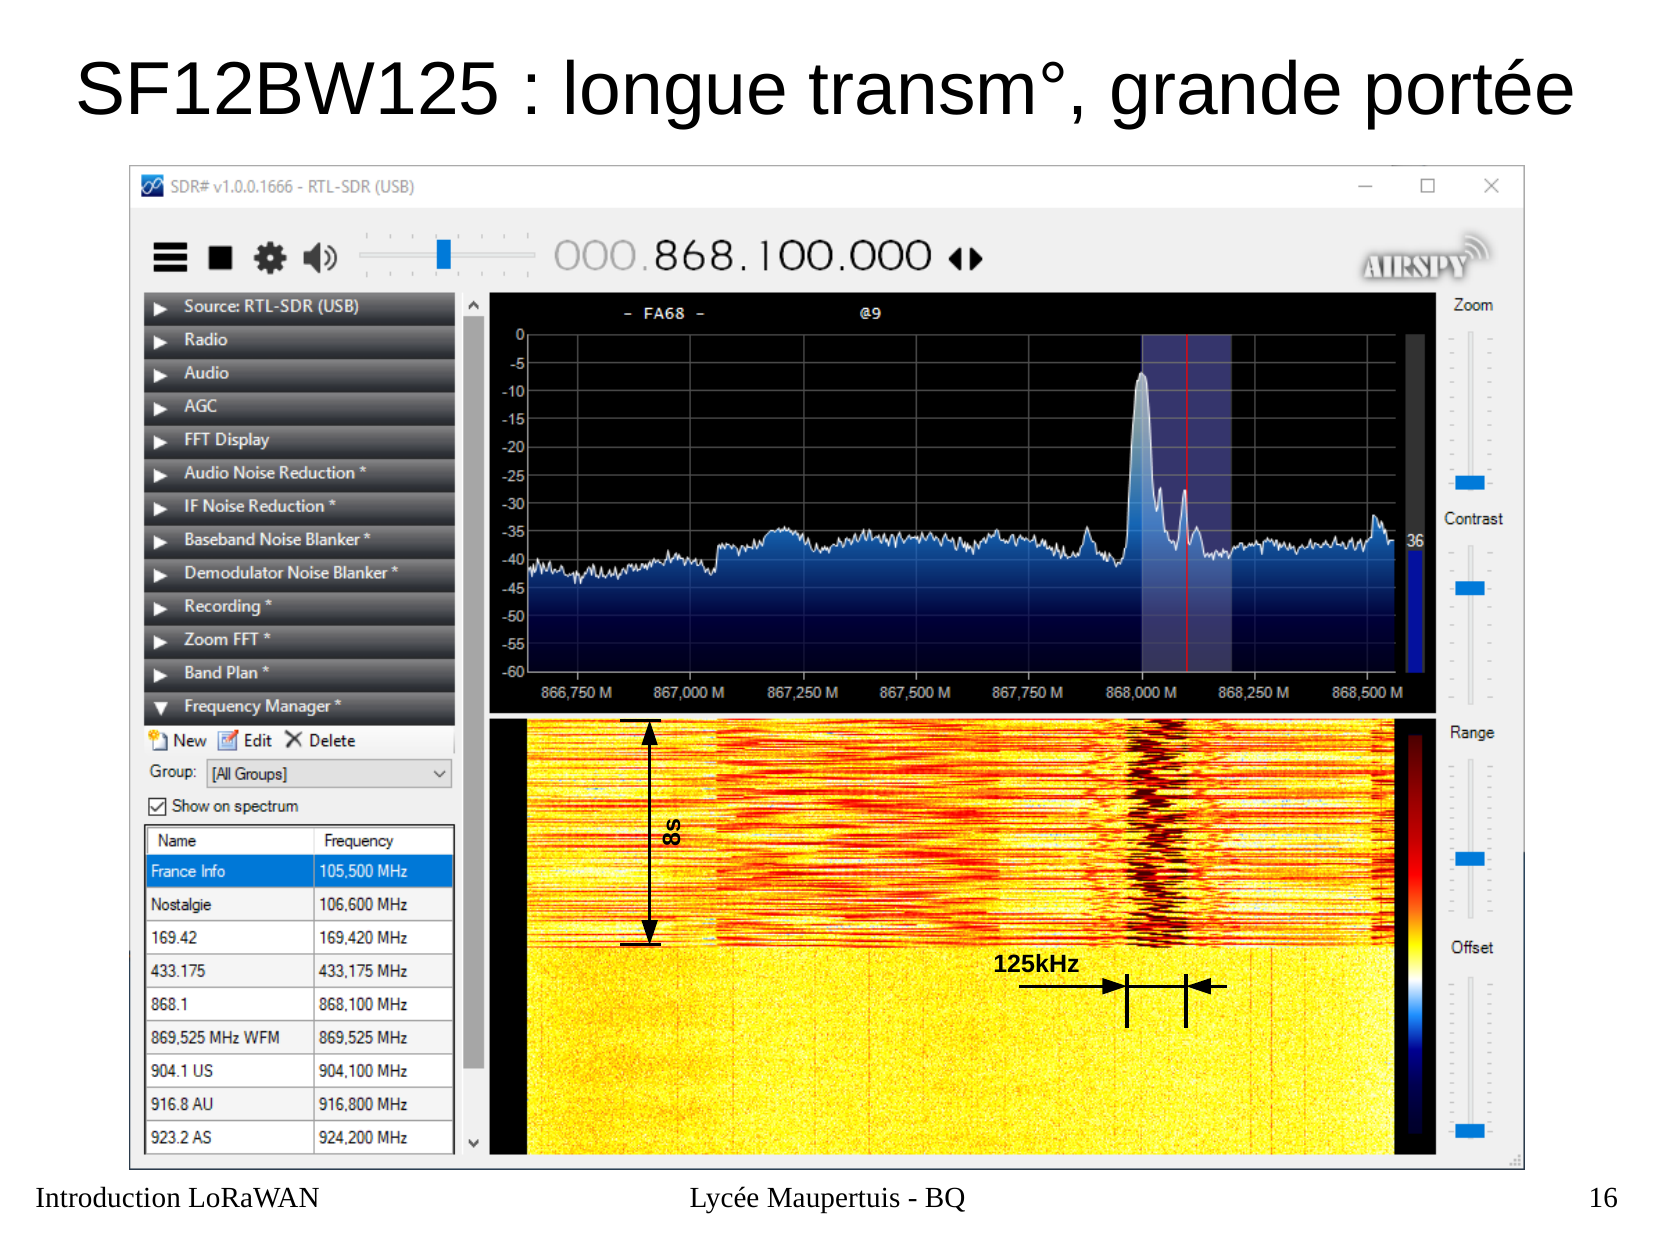

# SF12BW125 : longue transm°, grande portée
Introduction LoRaWAN
Lycée Maupertuis - BQ
16